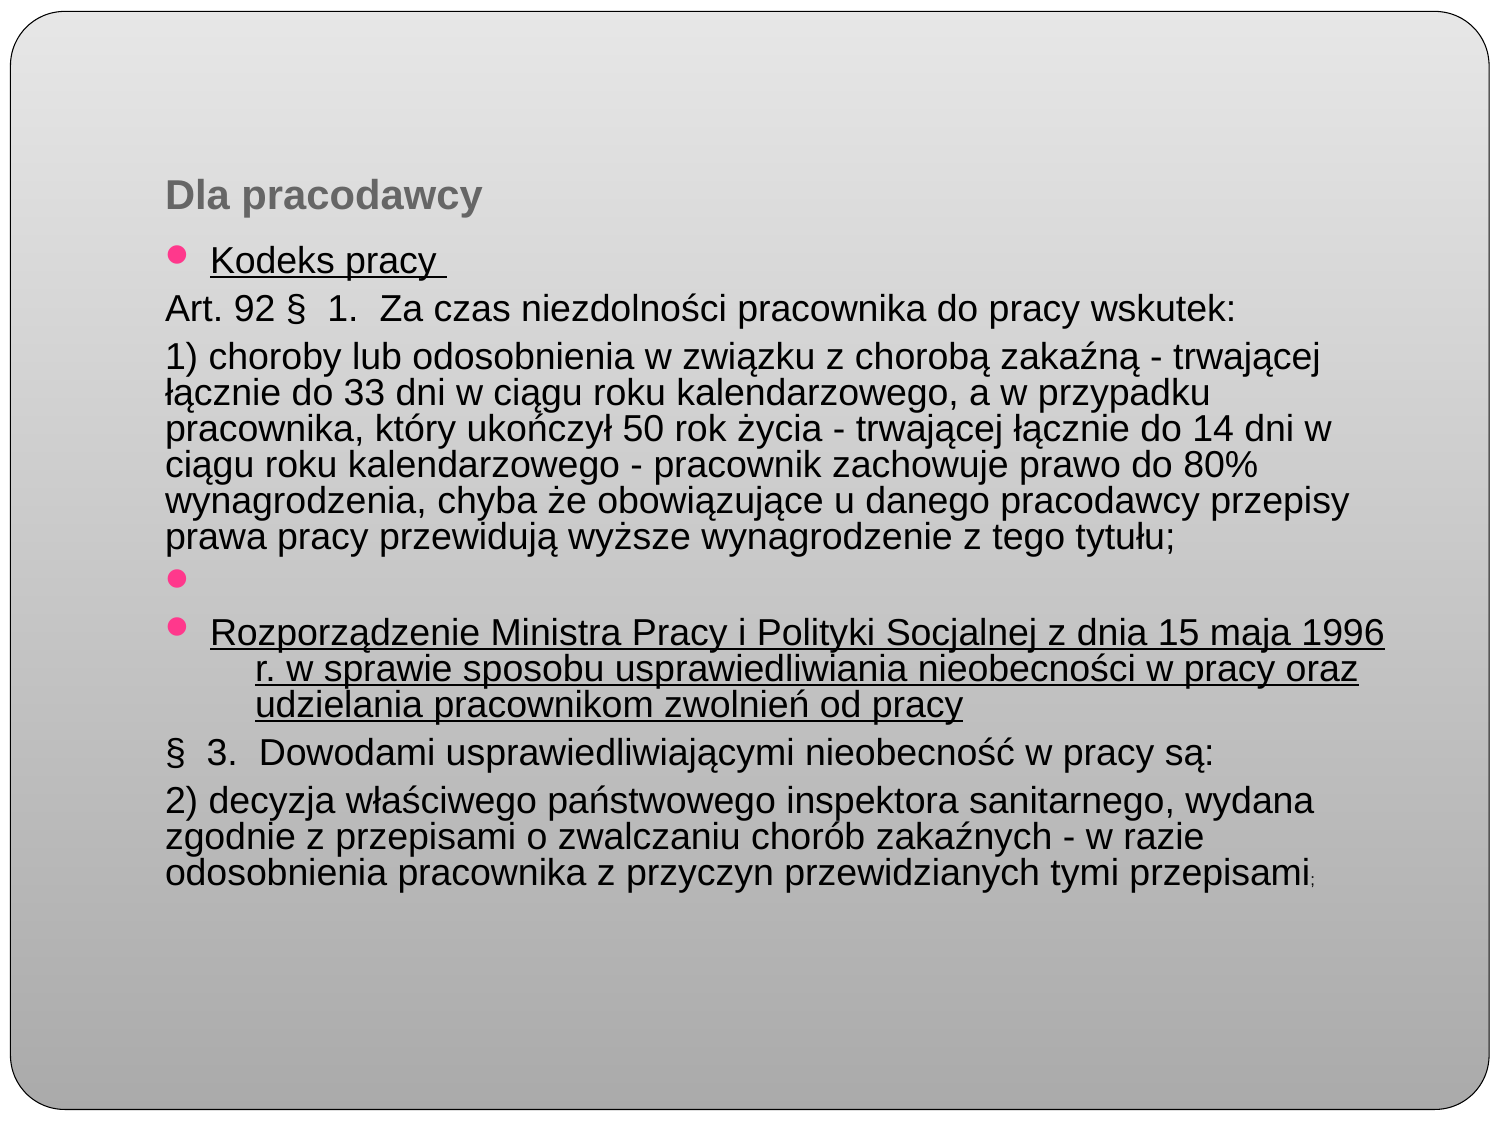

# Dla pracodawcy
Kodeks pracy
Art. 92 § 1. Za czas niezdolności pracownika do pracy wskutek:
1) choroby lub odosobnienia w związku z chorobą zakaźną - trwającej łącznie do 33 dni w ciągu roku kalendarzowego, a w przypadku pracownika, który ukończył 50 rok życia - trwającej łącznie do 14 dni w ciągu roku kalendarzowego - pracownik zachowuje prawo do 80% wynagrodzenia, chyba że obowiązujące u danego pracodawcy przepisy prawa pracy przewidują wyższe wynagrodzenie z tego tytułu;
Rozporządzenie Ministra Pracy i Polityki Socjalnej z dnia 15 maja 1996 r. w sprawie sposobu usprawiedliwiania nieobecności w pracy oraz udzielania pracownikom zwolnień od pracy
§ 3. Dowodami usprawiedliwiającymi nieobecność w pracy są:
2) decyzja właściwego państwowego inspektora sanitarnego, wydana zgodnie z przepisami o zwalczaniu chorób zakaźnych - w razie odosobnienia pracownika z przyczyn przewidzianych tymi przepisami;